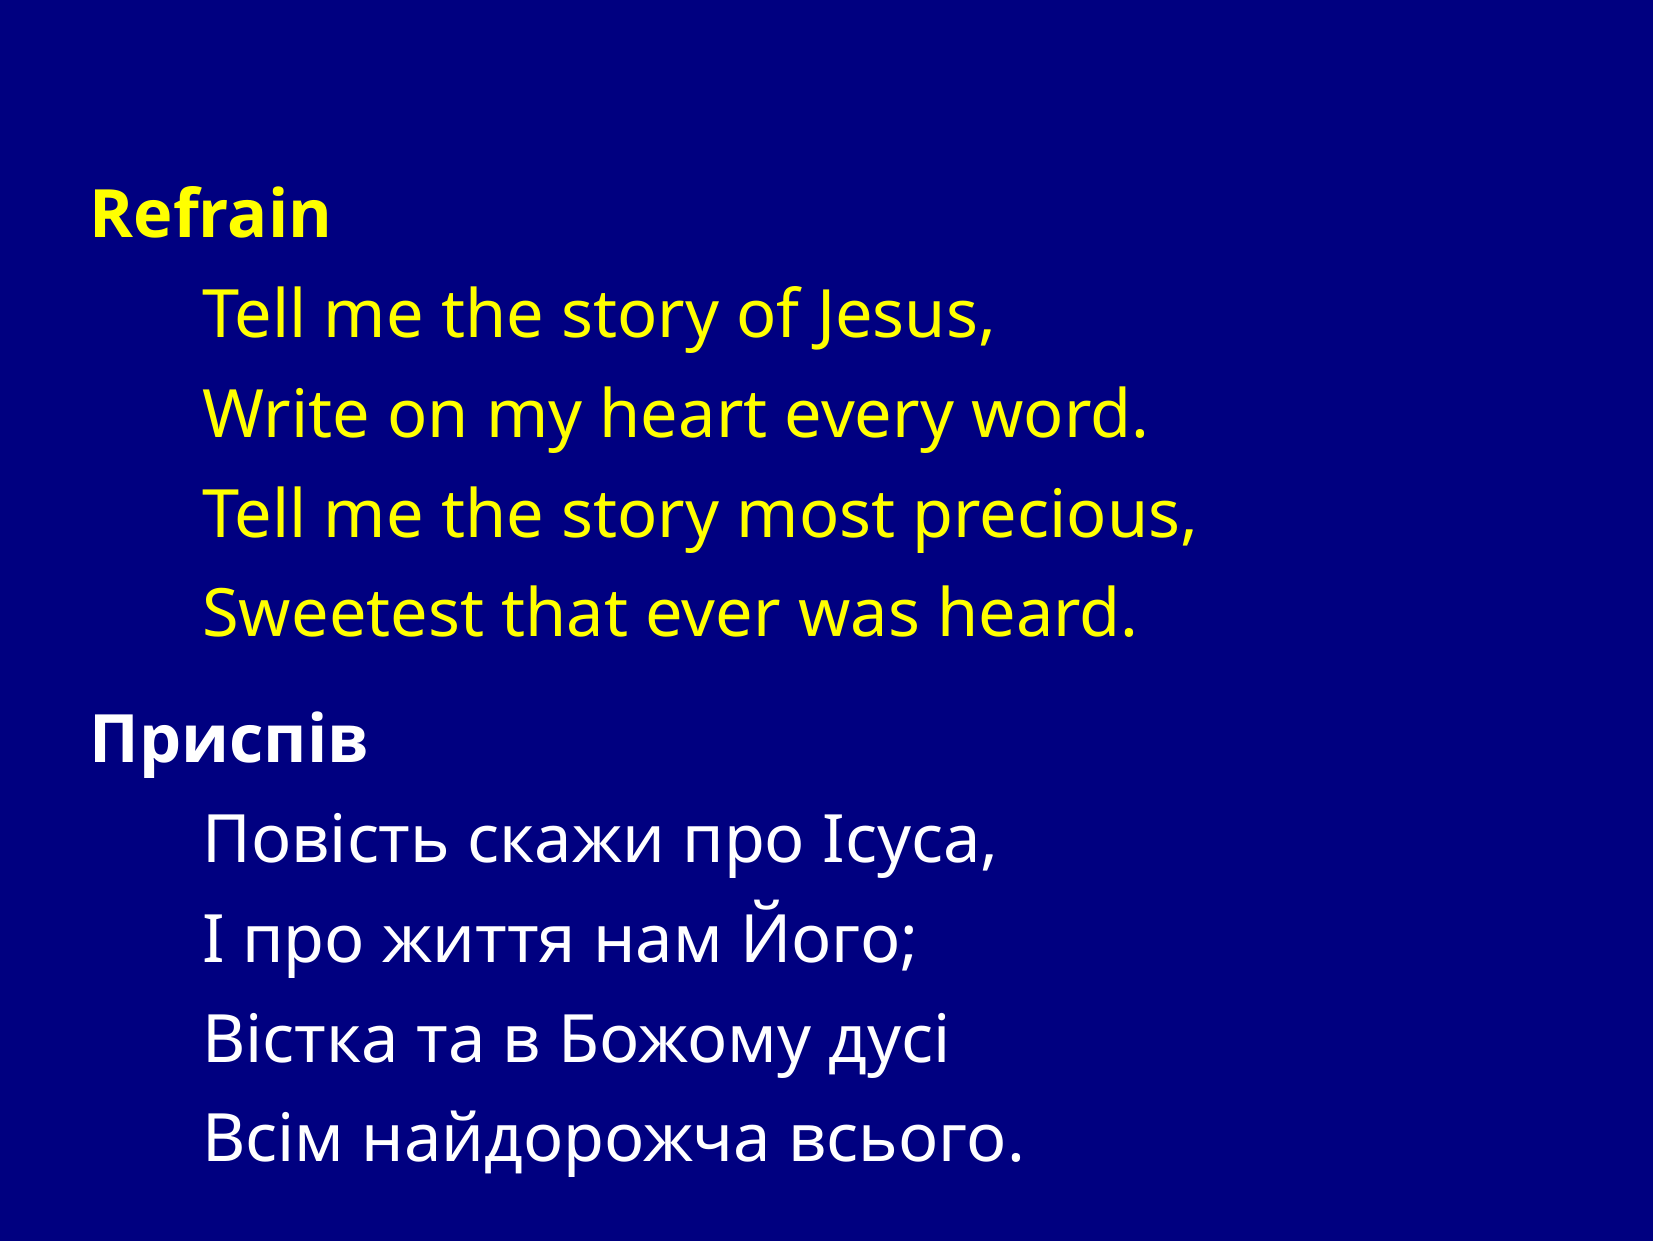

Refrain
	Tell me the story of Jesus,
	Write on my heart every word.
	Tell me the story most precious,
	Sweetest that ever was heard.
Приспів
	Повість скажи про Ісуса,
	І про життя нам Його;
	Вістка та в Божому дусі
	Всім найдорожча всього.